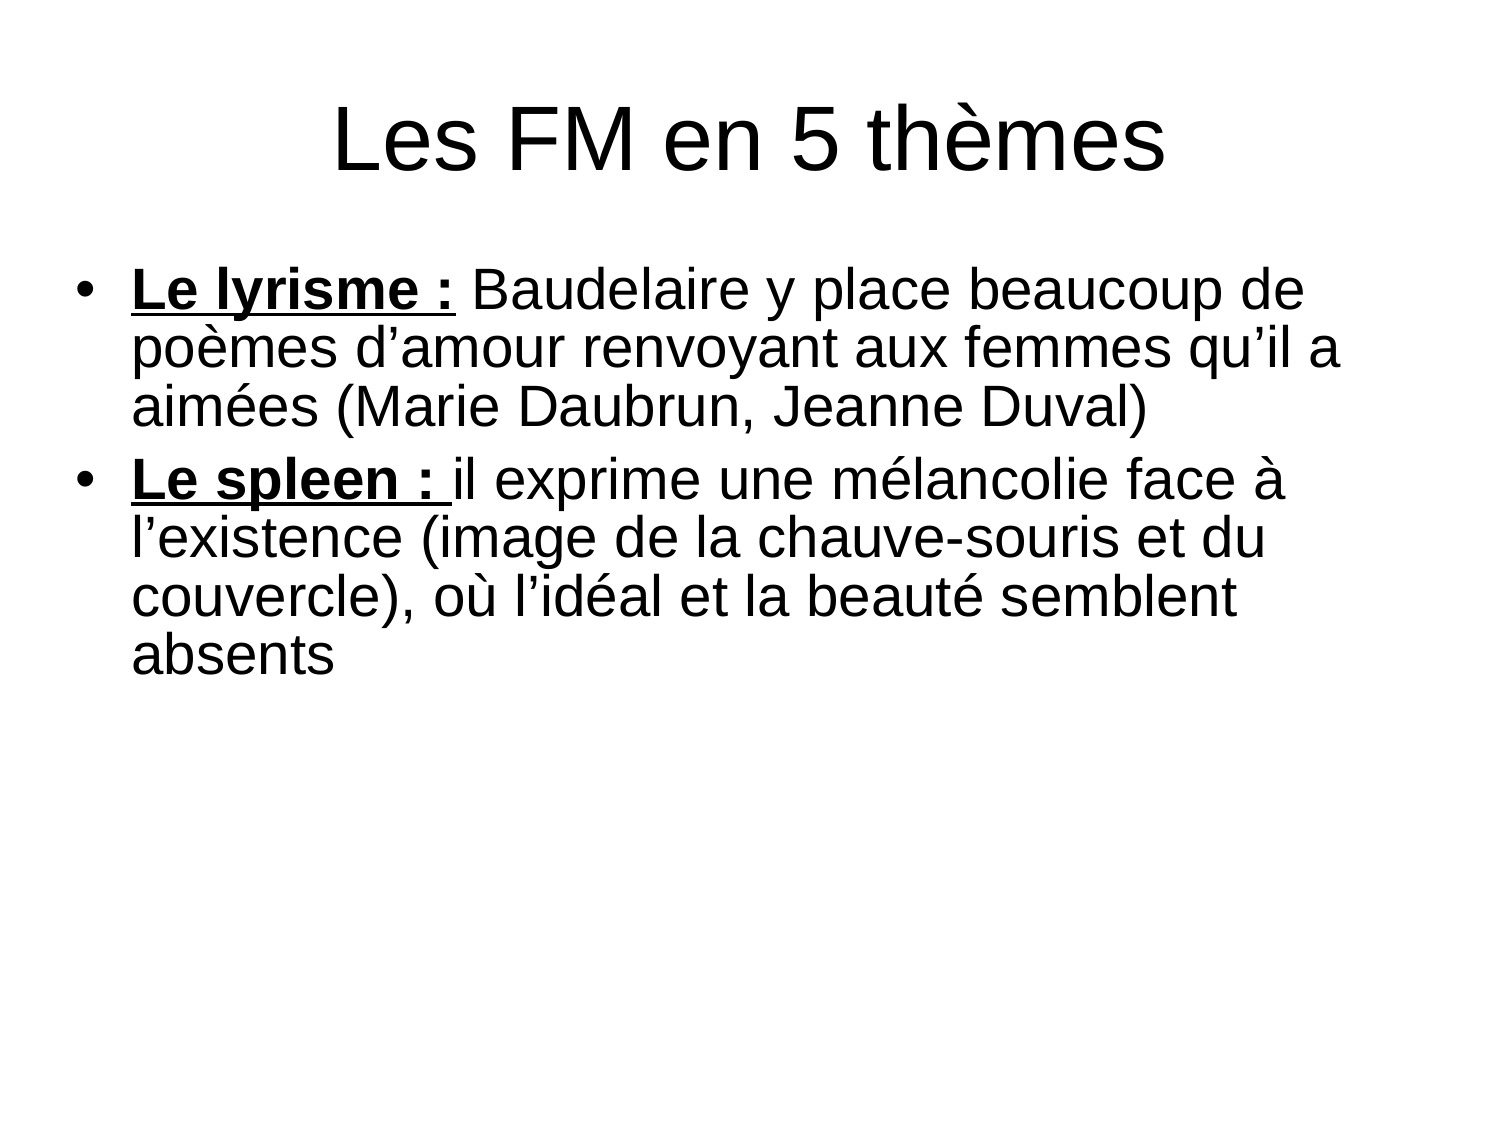

# Les FM en 5 thèmes
Le lyrisme : Baudelaire y place beaucoup de poèmes d’amour renvoyant aux femmes qu’il a aimées (Marie Daubrun, Jeanne Duval)
Le spleen : il exprime une mélancolie face à l’existence (image de la chauve-souris et du couvercle), où l’idéal et la beauté semblent absents